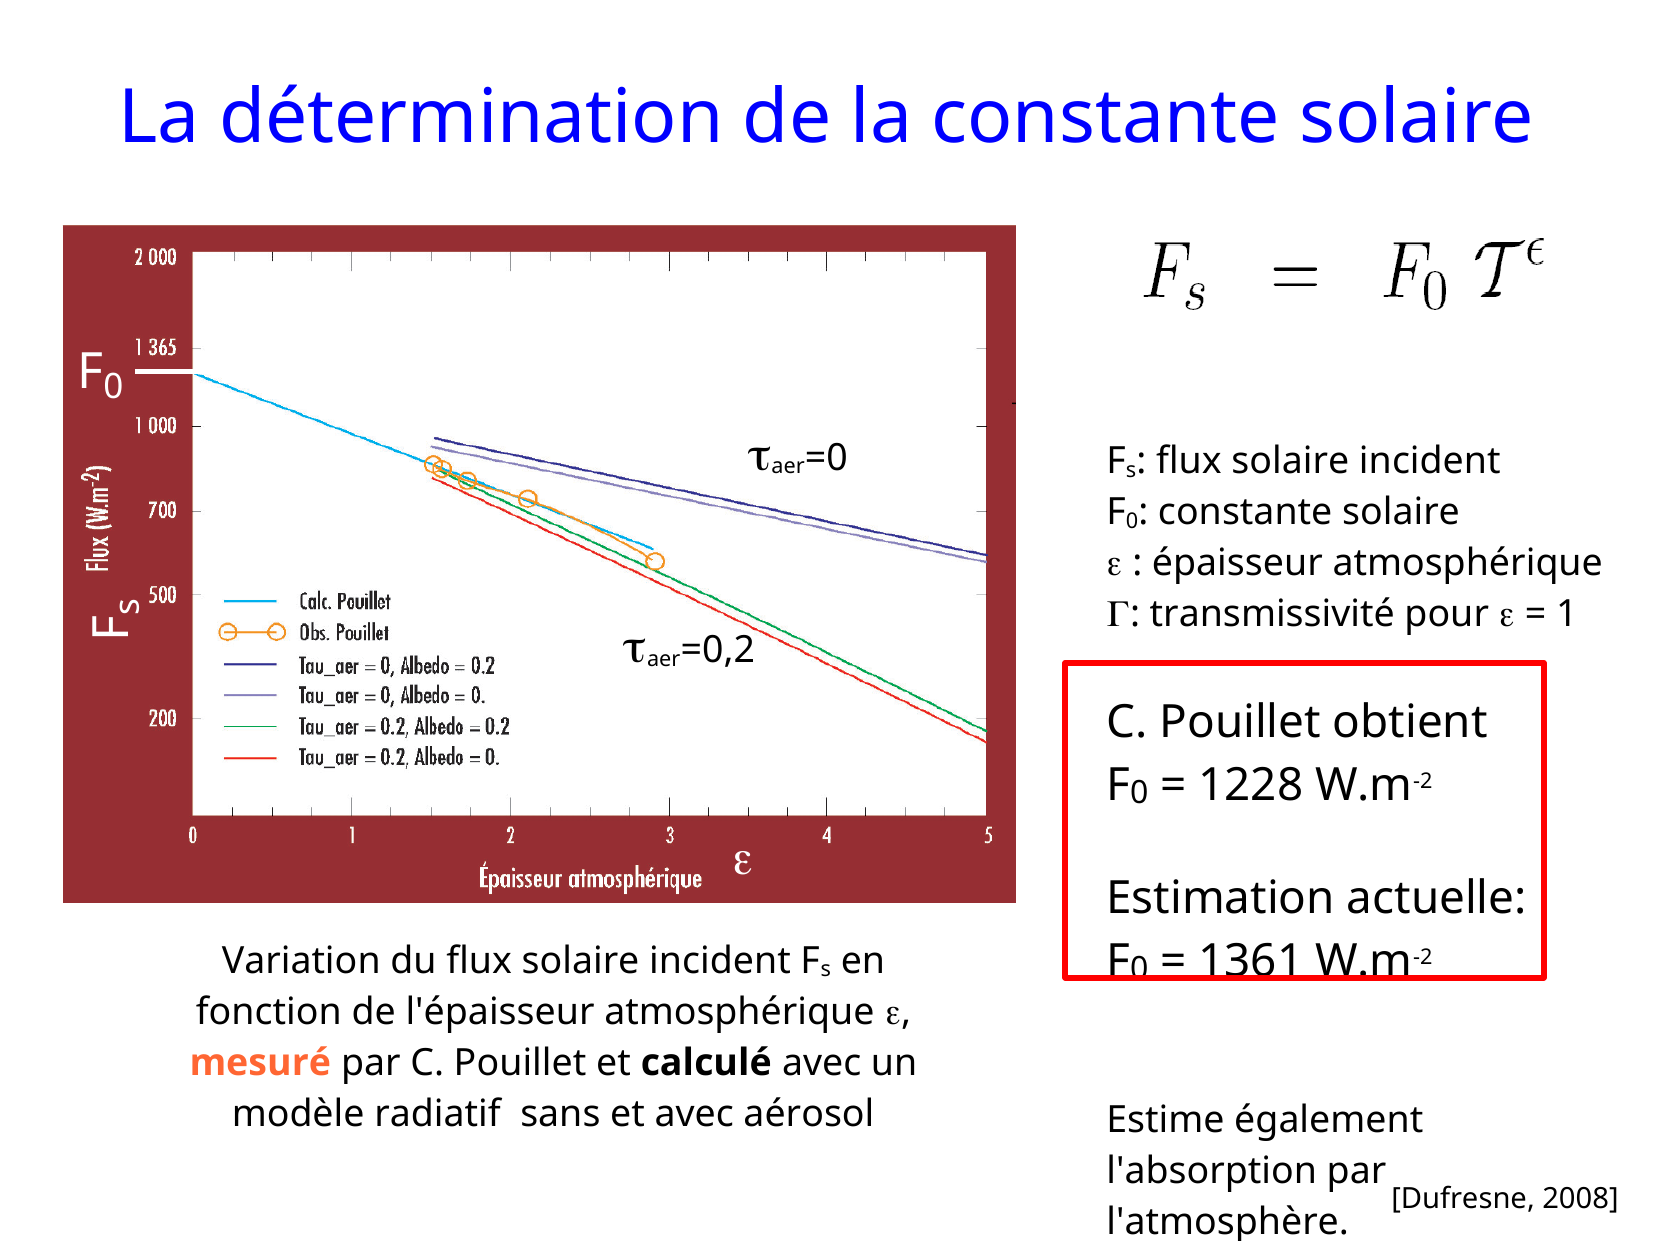

# La détermination de la constante solaire
F0
aer=0
Fs: flux solaire incident
F0: constante solaire
 : épaisseur atmosphérique
: transmissivité pour  = 1
C. Pouillet obtient
F0 = 1228 W.m-2
Estimation actuelle:
F0 = 1361 W.m-2
Estime également l'absorption par l'atmosphère.
Fs
aer=0,2

Variation du flux solaire incident Fs en fonction de l'épaisseur atmosphérique , mesuré par C. Pouillet et calculé avec un modèle radiatif sans et avec aérosol
[Dufresne, 2008]